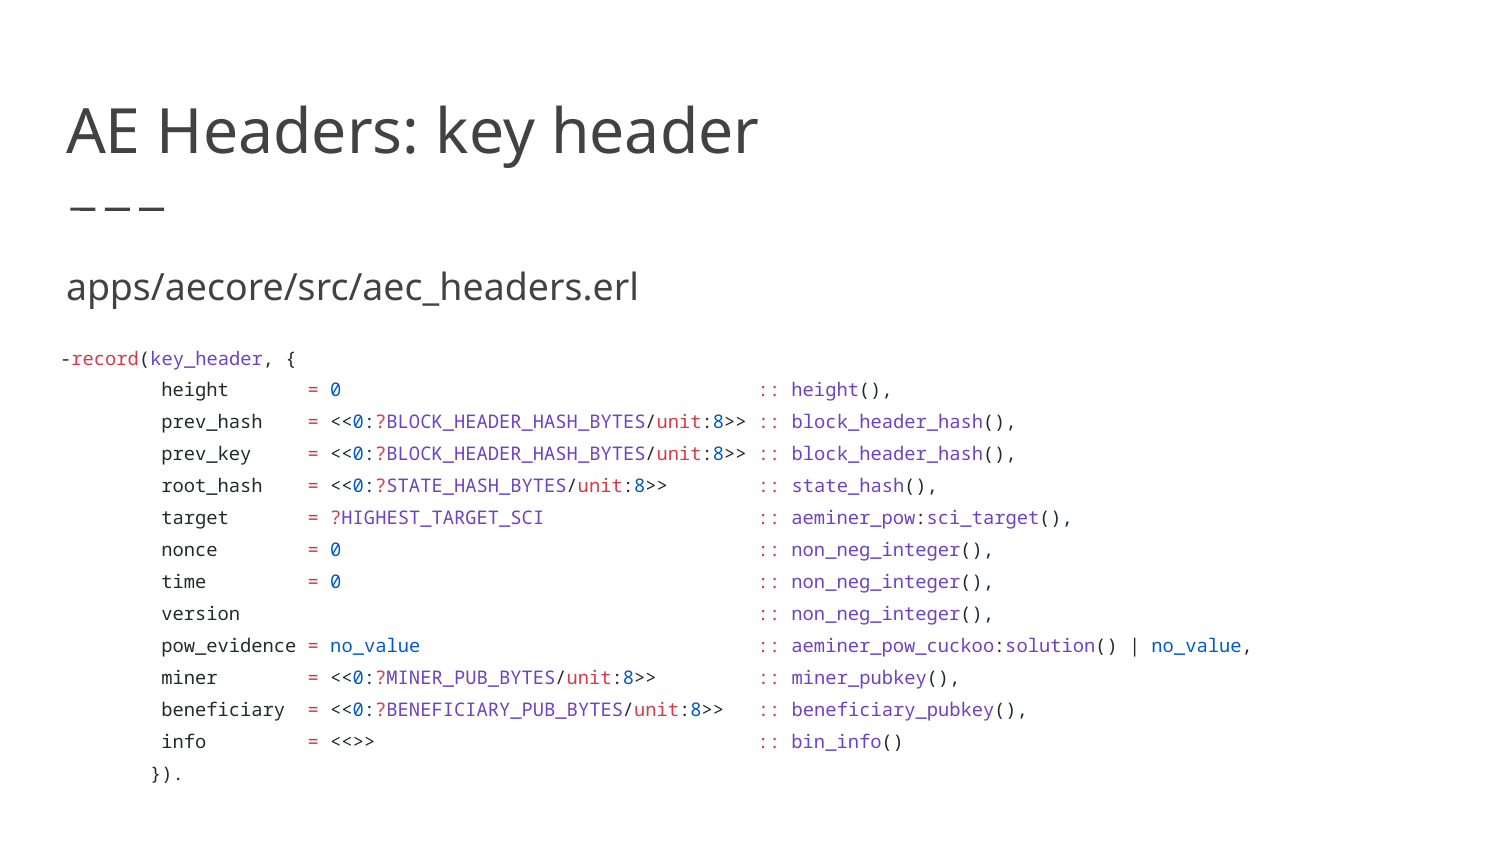

# AE Headers: key header
apps/aecore/src/aec_headers.erl
-record(key_header, {
 height = 0 :: height(),
 prev_hash = <<0:?BLOCK_HEADER_HASH_BYTES/unit:8>> :: block_header_hash(),
 prev_key = <<0:?BLOCK_HEADER_HASH_BYTES/unit:8>> :: block_header_hash(),
 root_hash = <<0:?STATE_HASH_BYTES/unit:8>> :: state_hash(),
 target = ?HIGHEST_TARGET_SCI :: aeminer_pow:sci_target(),
 nonce = 0 :: non_neg_integer(),
 time = 0 :: non_neg_integer(),
 version :: non_neg_integer(),
 pow_evidence = no_value :: aeminer_pow_cuckoo:solution() | no_value,
 miner = <<0:?MINER_PUB_BYTES/unit:8>> :: miner_pubkey(),
 beneficiary = <<0:?BENEFICIARY_PUB_BYTES/unit:8>> :: beneficiary_pubkey(),
 info = <<>> :: bin_info()
 }).